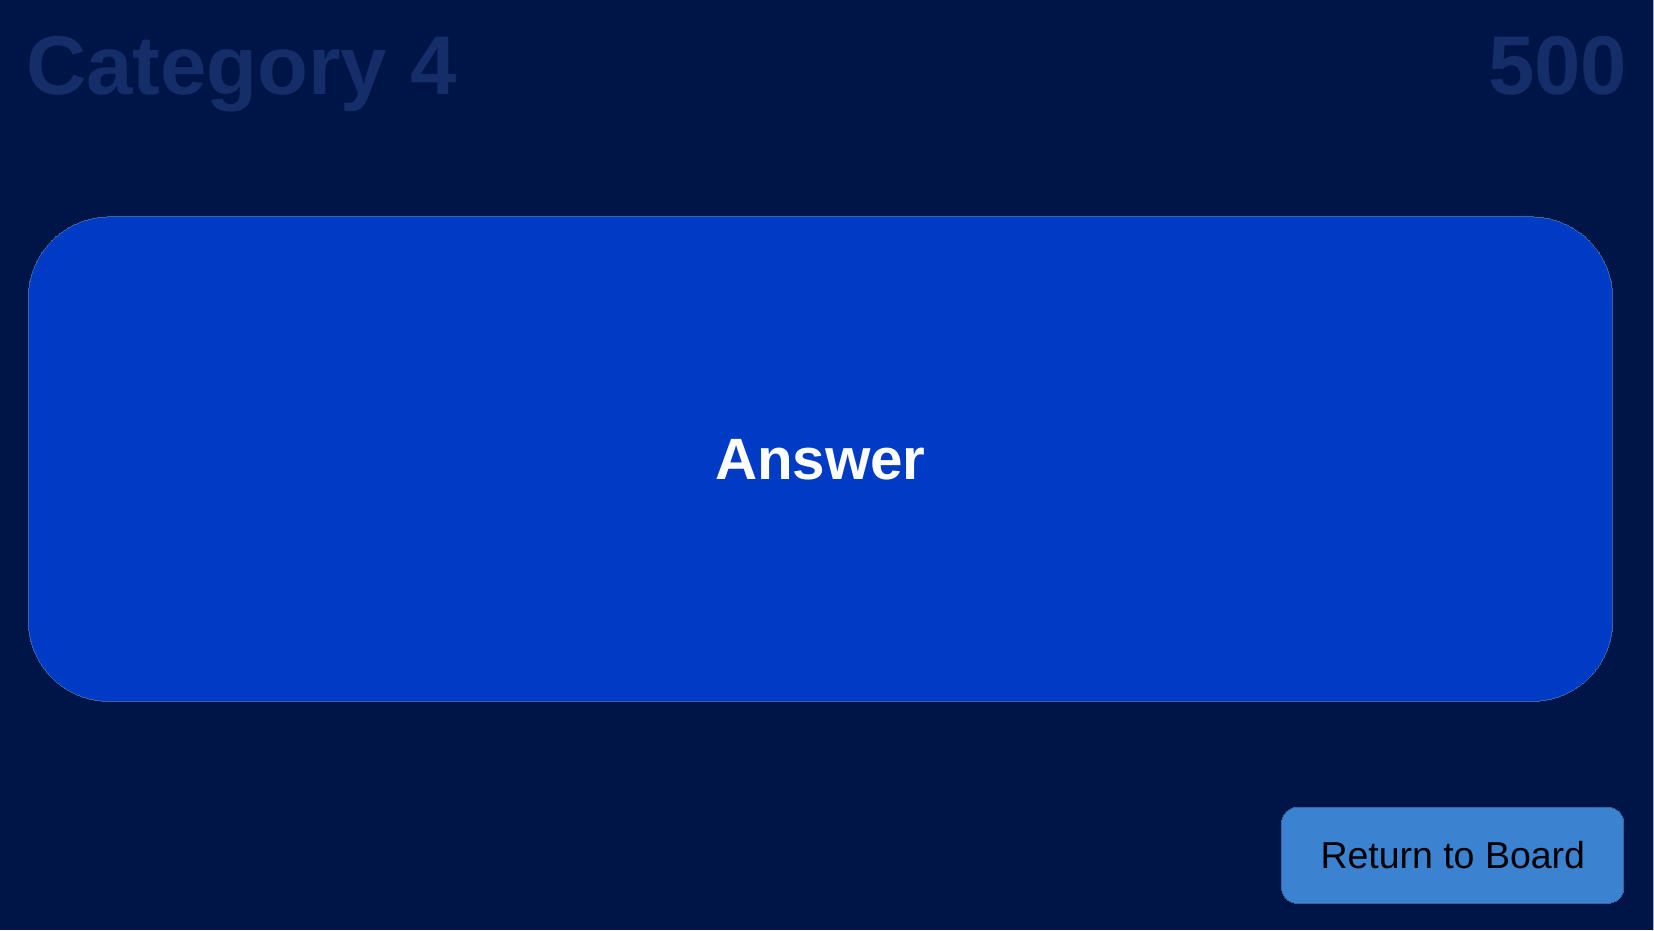

Category 4
500
Answer
Return to Board